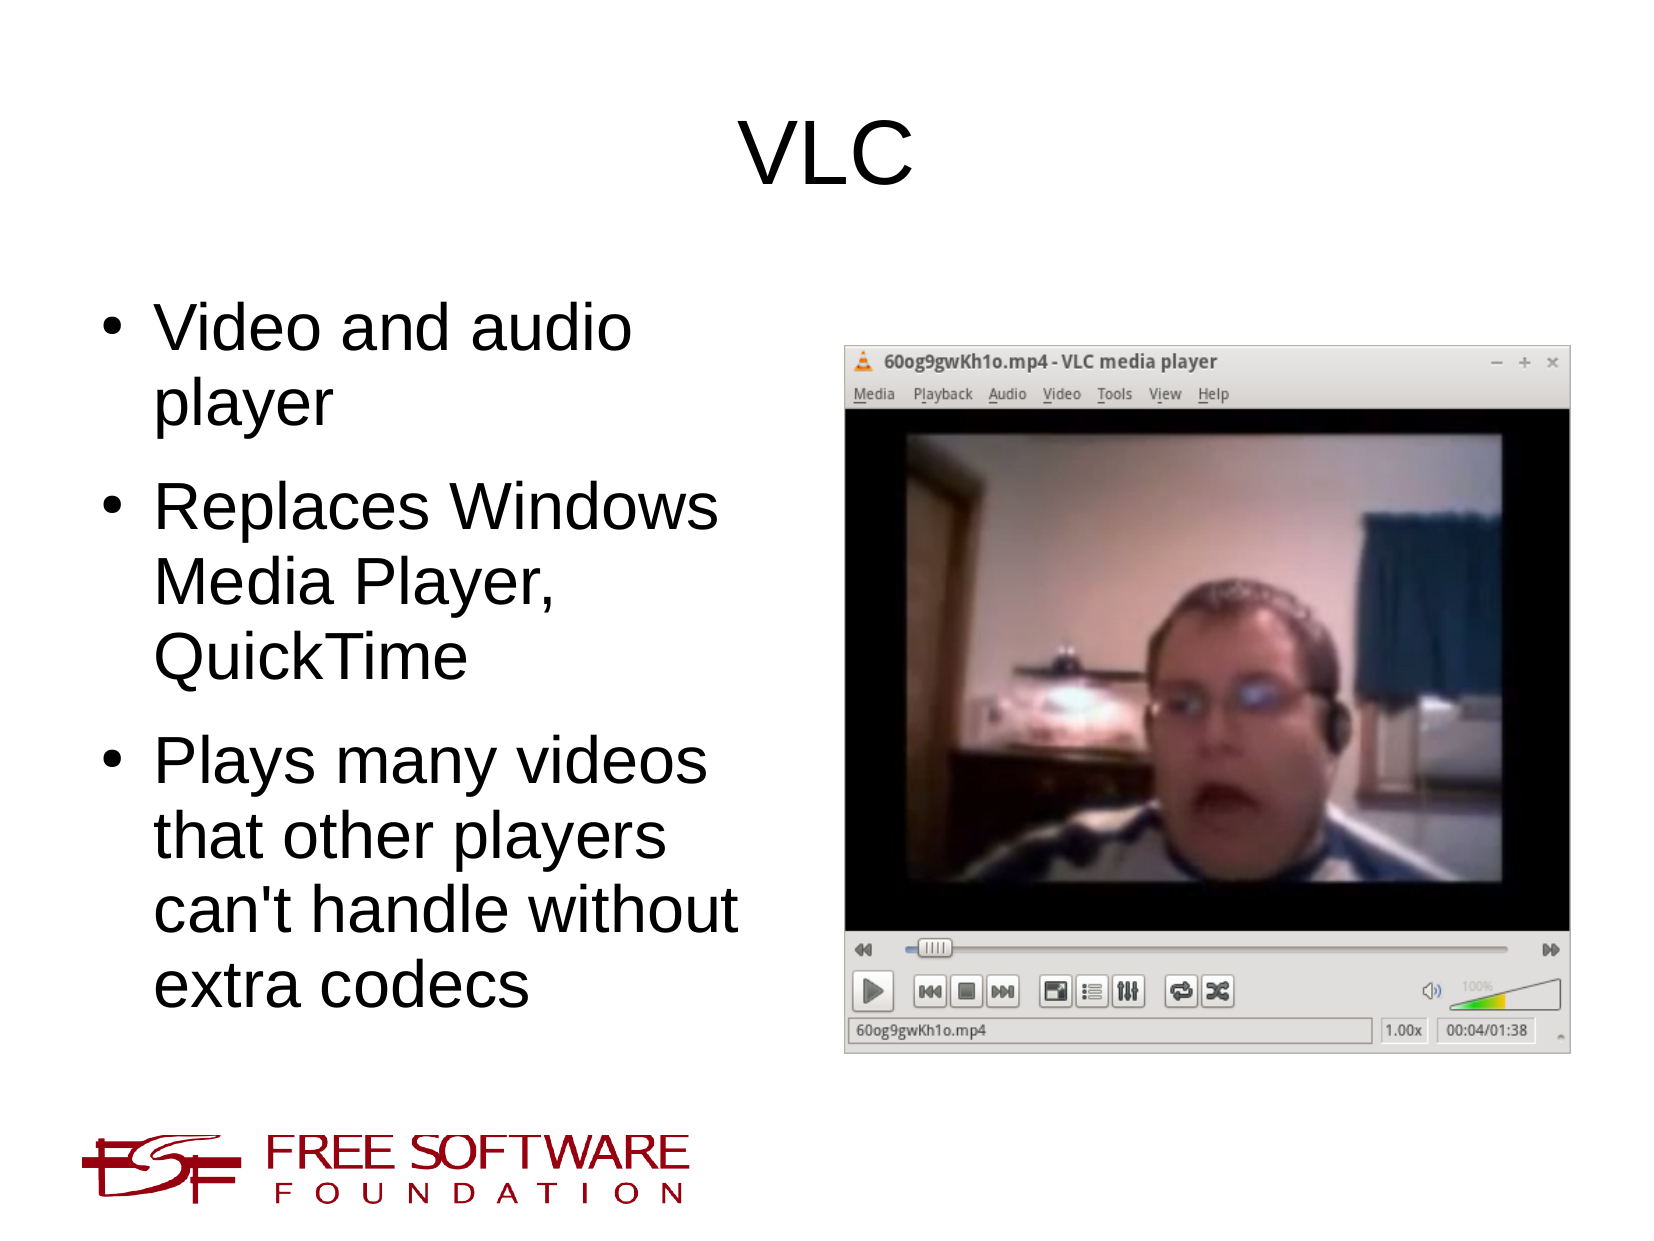

# VLC
Video and audio player
Replaces Windows Media Player, QuickTime
Plays many videos that other players can't handle without extra codecs